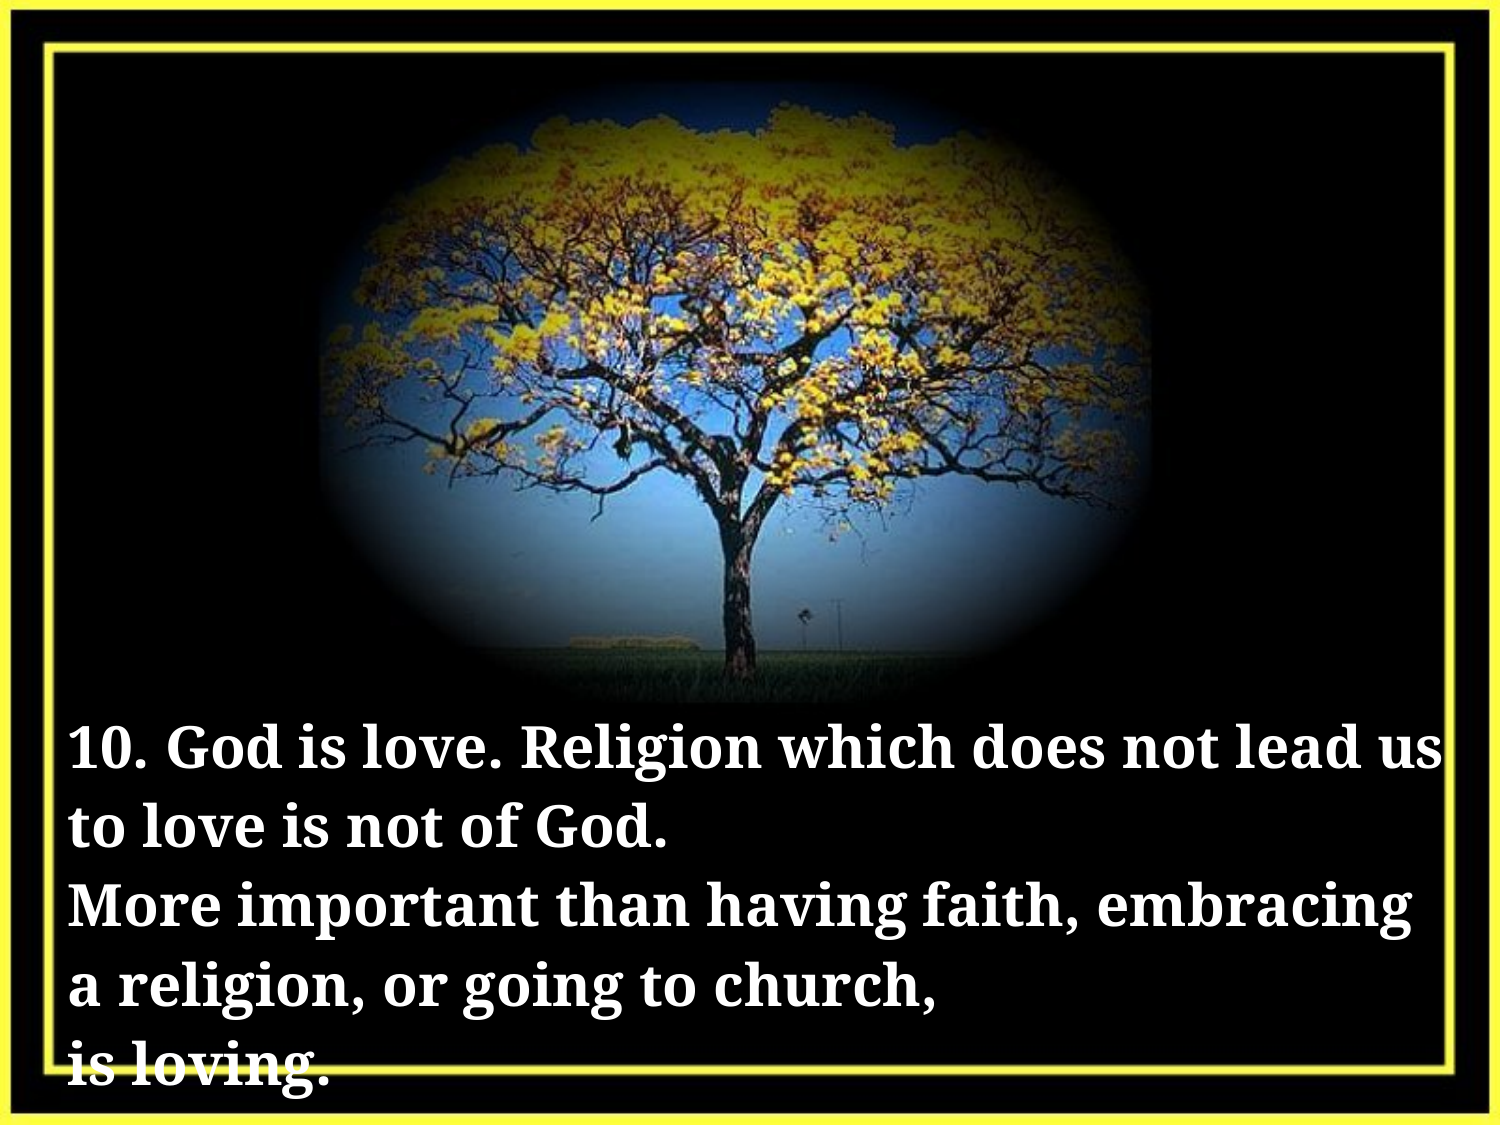

10. God is love. Religion which does not lead us to love is not of God.
More important than having faith, embracing a religion, or going to church,
is loving.